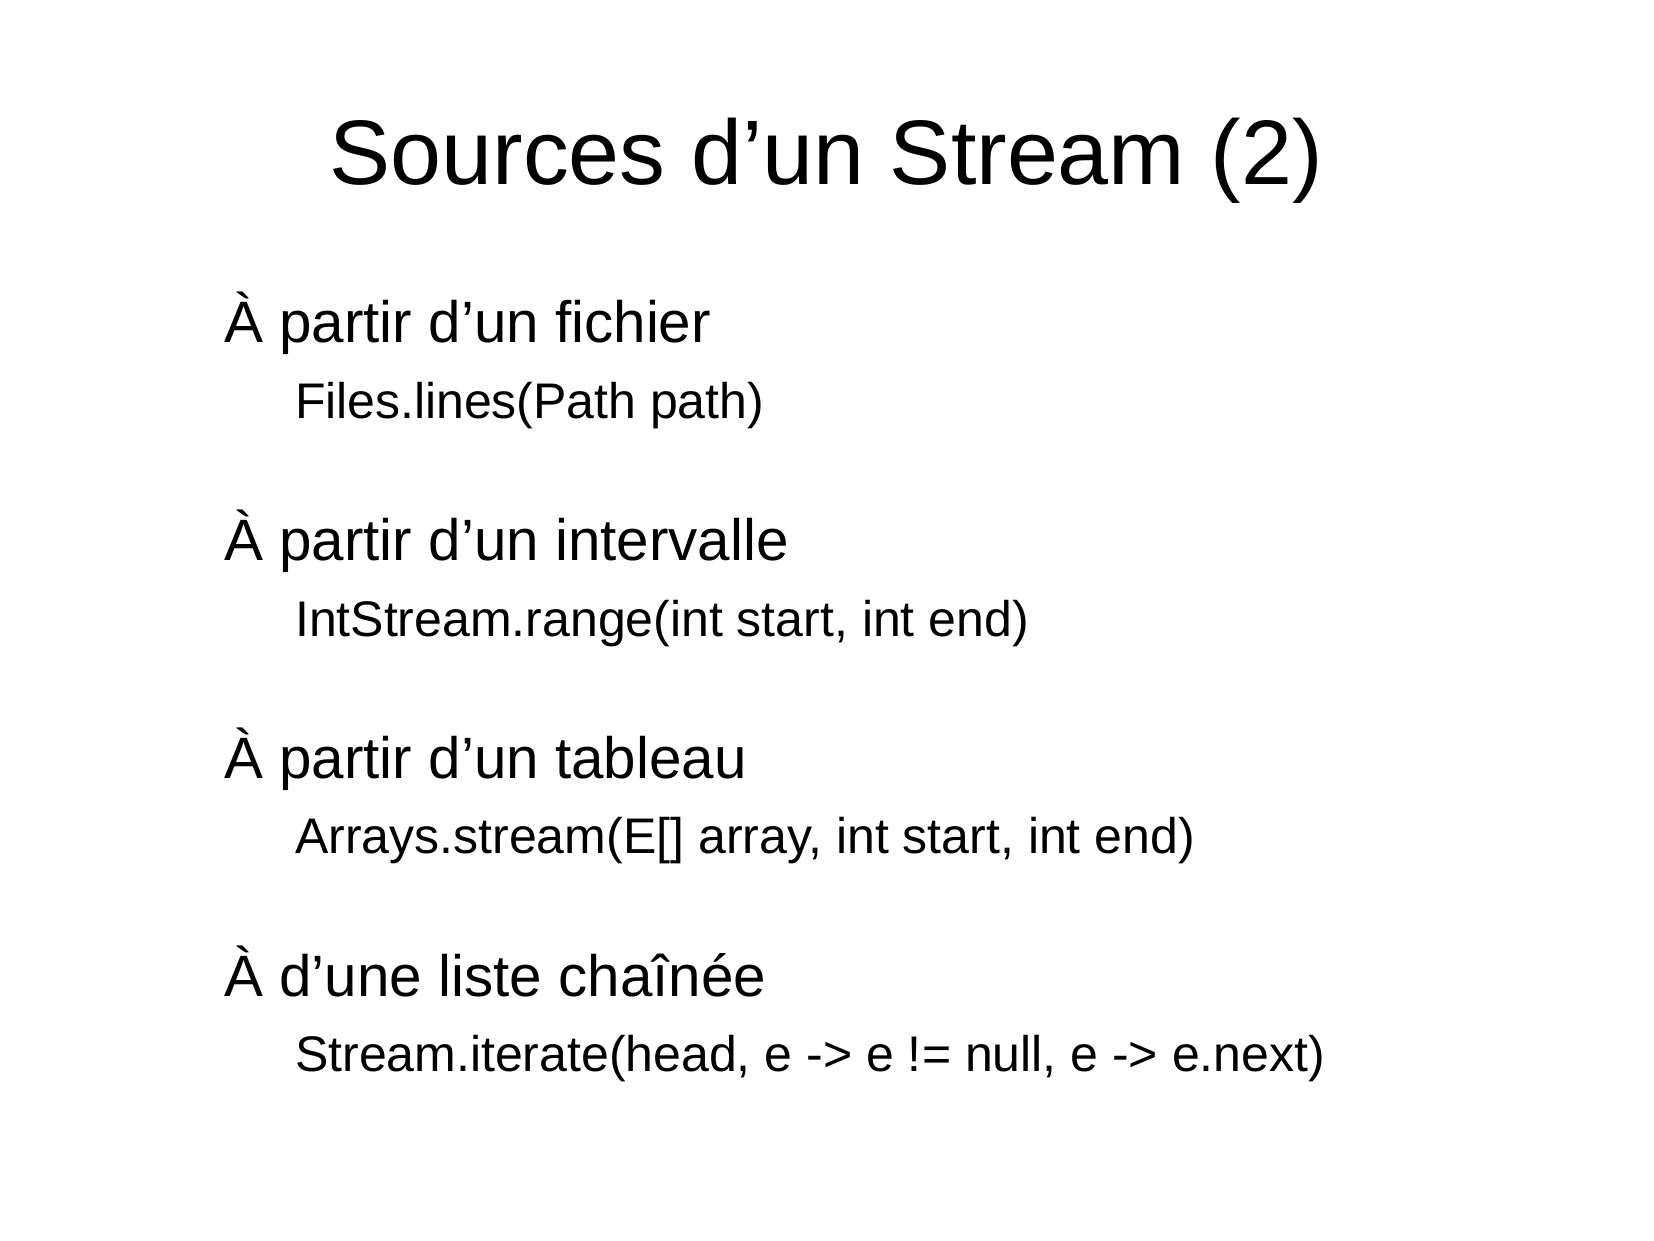

# Sources d’un Stream (2)
À partir d’un fichier
Files.lines(Path path)
À partir d’un intervalle
IntStream.range(int start, int end)
À partir d’un tableau
Arrays.stream(E[] array, int start, int end)
À d’une liste chaînée
Stream.iterate(head, e -> e != null, e -> e.next)